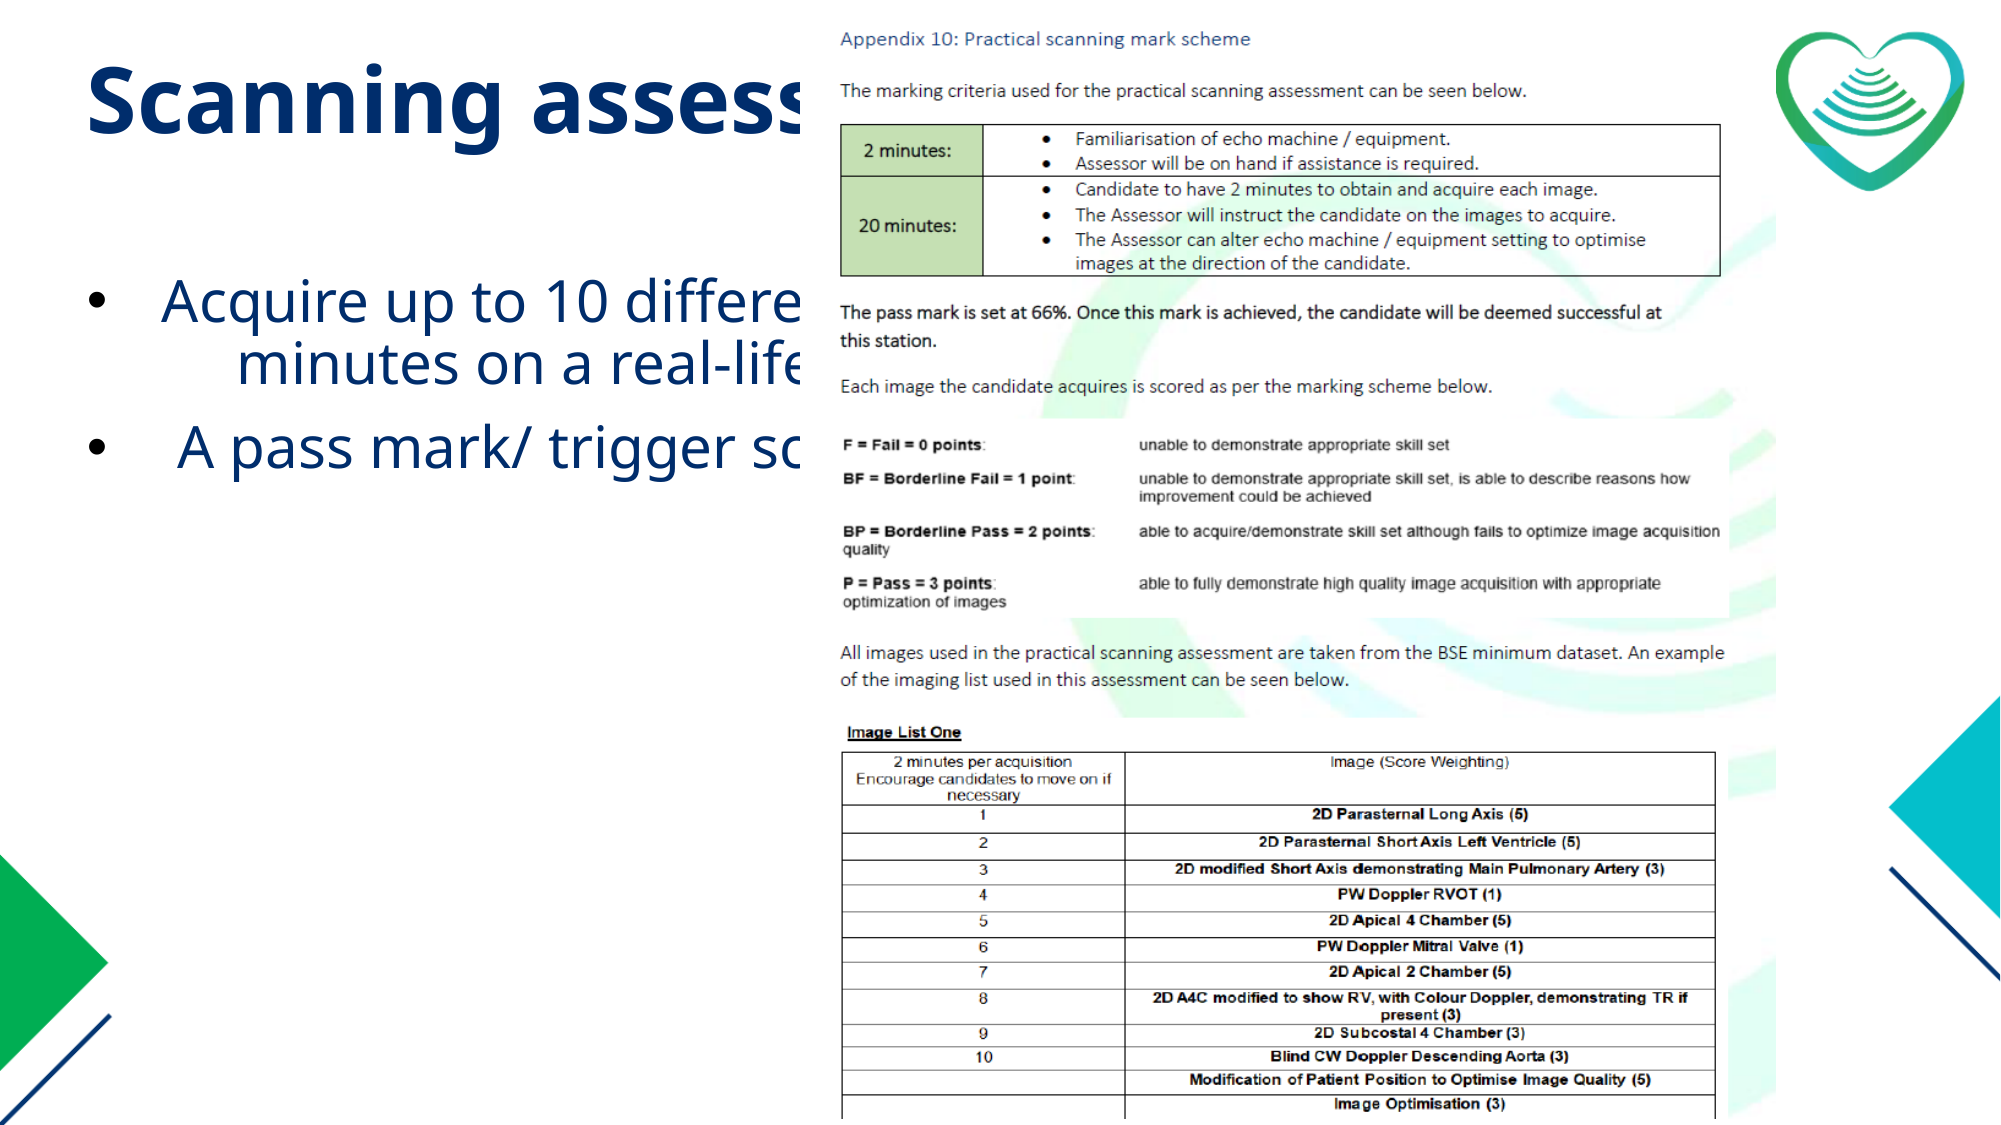

# Scanning assessment
Acquire up to 10 different echo imaging views in 20 minutes on a real-life model or simulator.
 A pass mark/ trigger score of 66% is used.